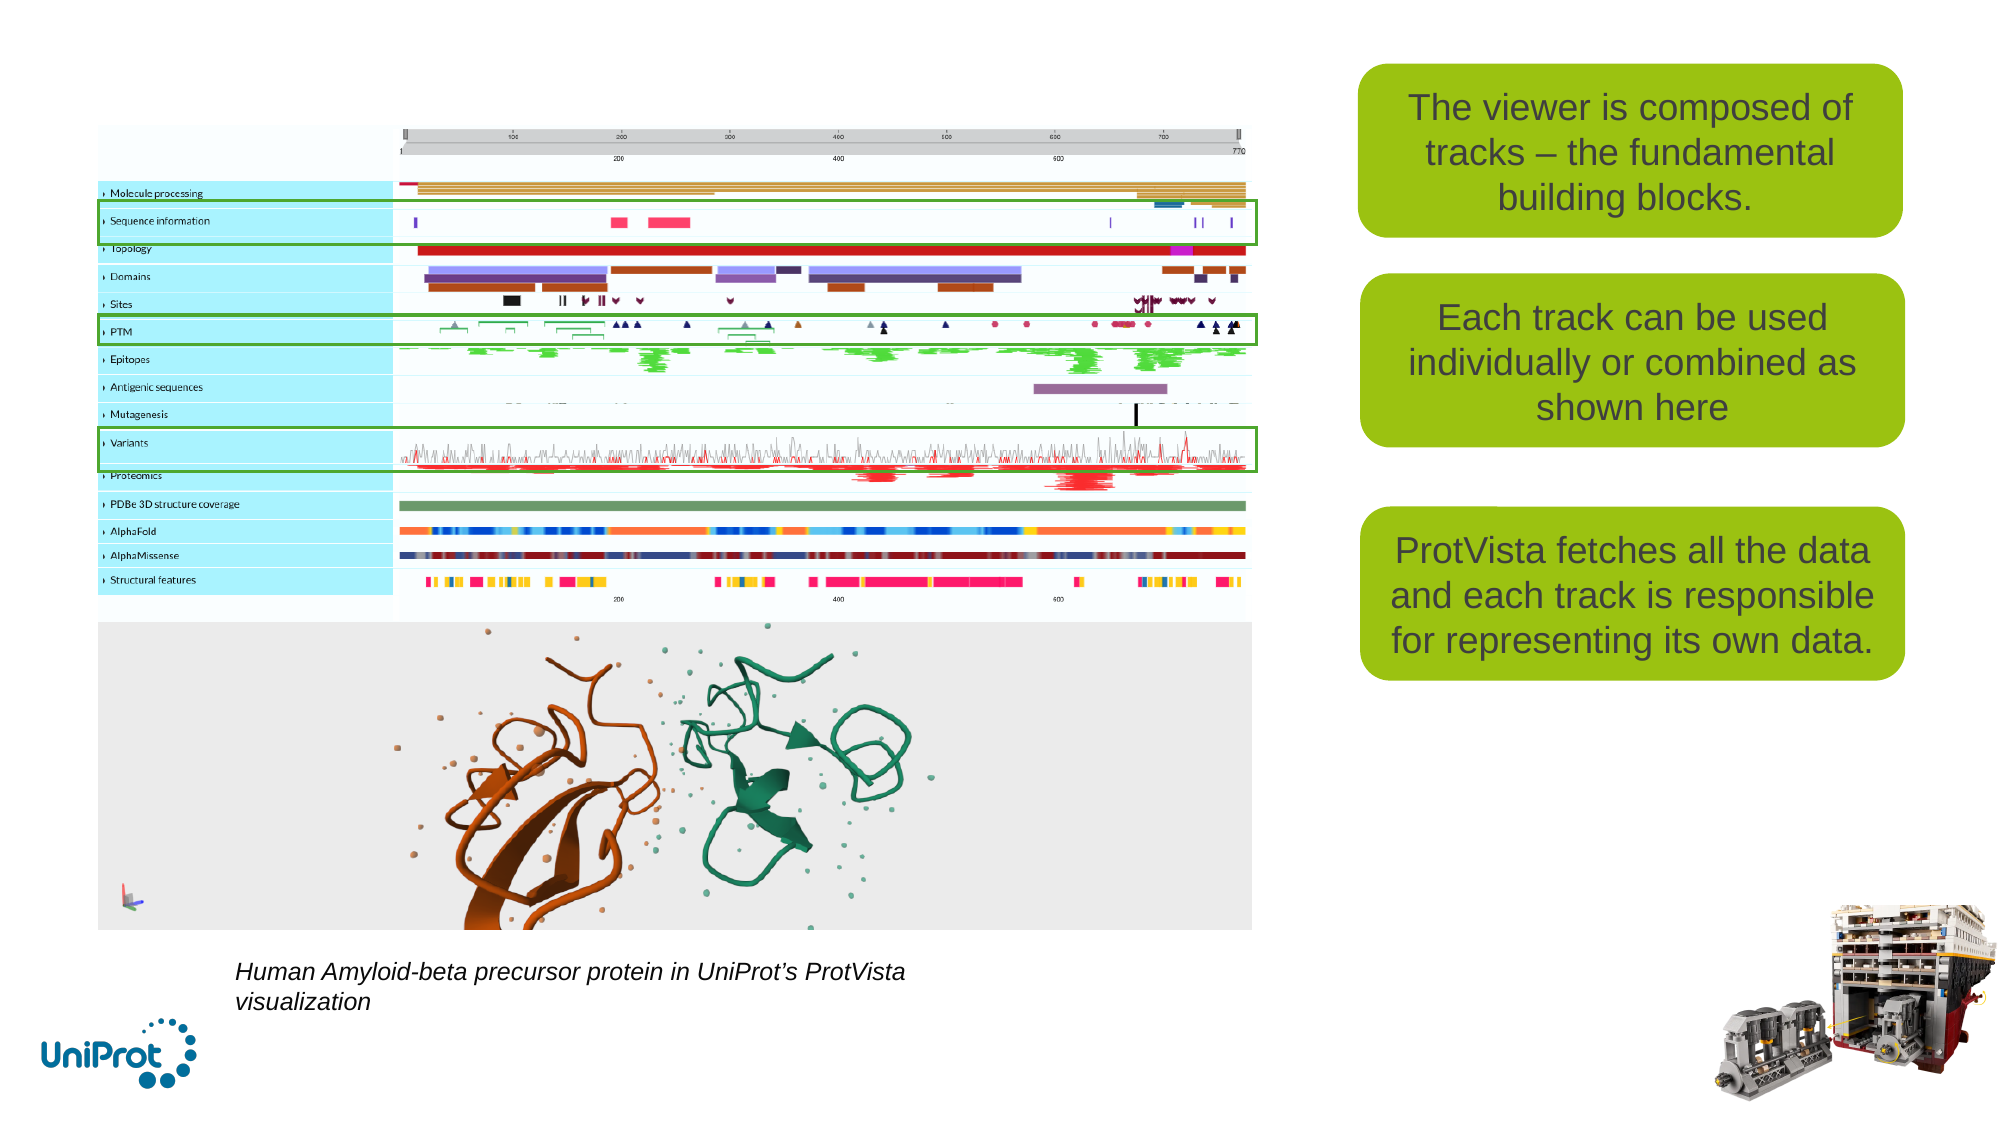

The viewer is composed of tracks – the fundamental building blocks.
Each track can be used individually or combined as shown here
ProtVista fetches all the data and each track is responsible for representing its own data.
Human Amyloid-beta precursor protein in UniProt’s ProtVista visualization